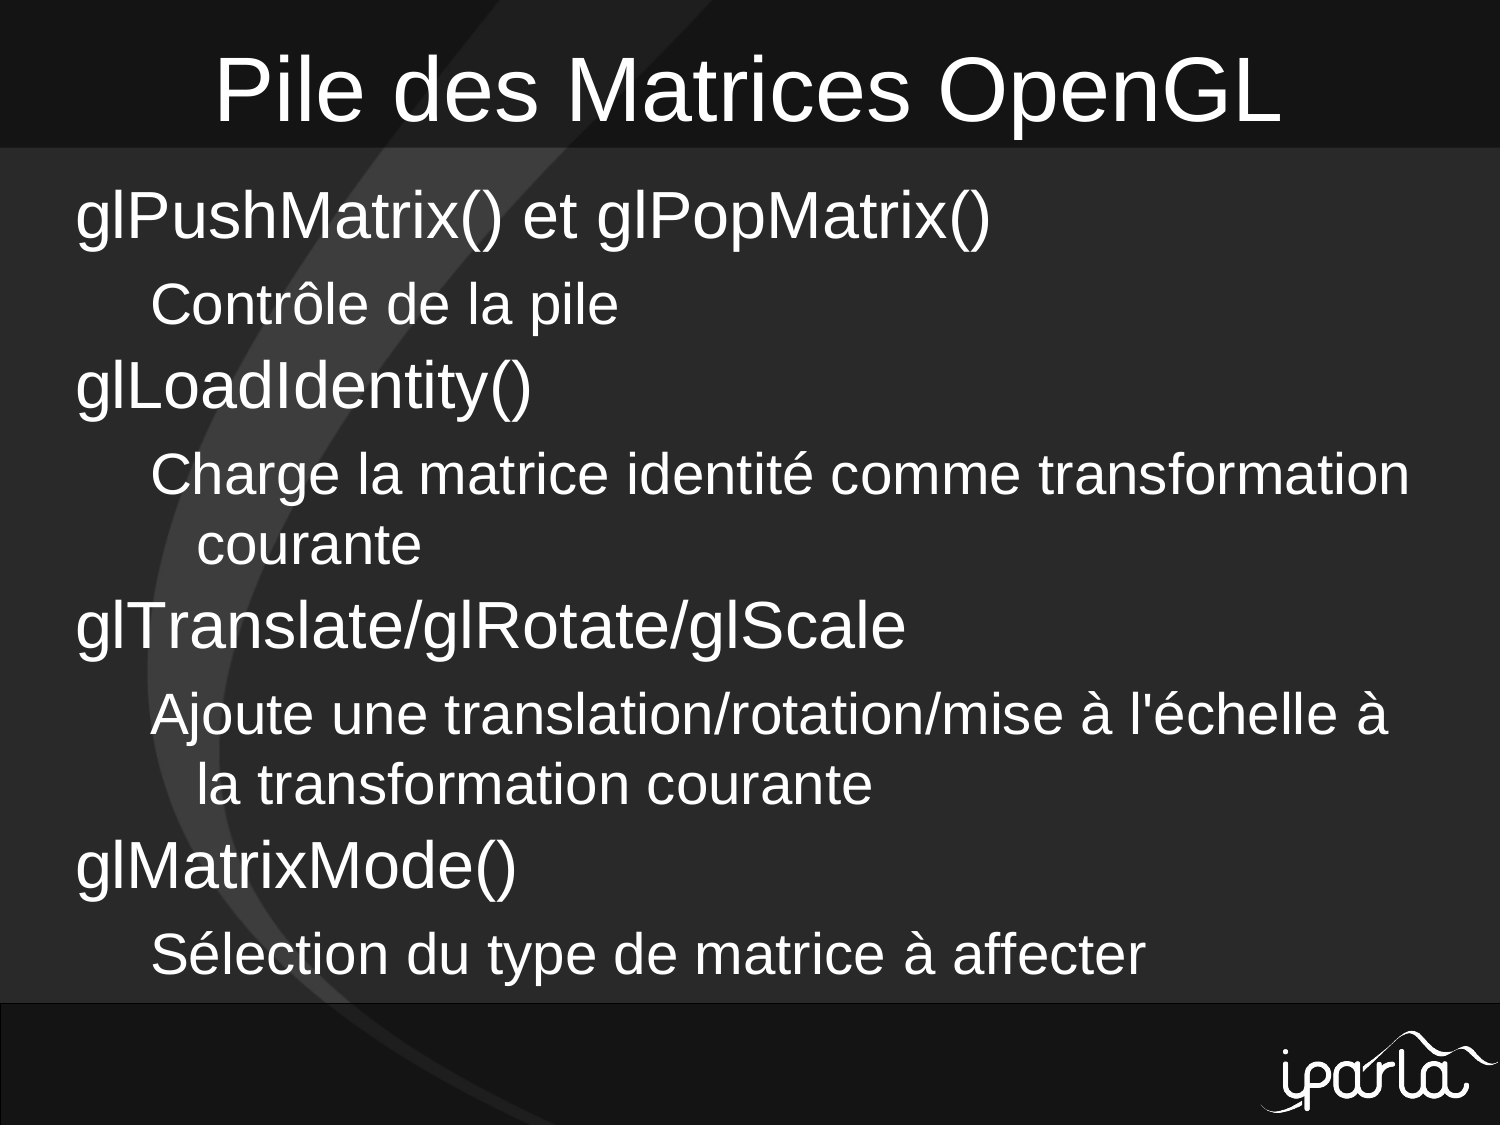

# Pile des Matrices OpenGL
glPushMatrix() et glPopMatrix()
Contrôle de la pile
glLoadIdentity()
Charge la matrice identité comme transformation courante
glTranslate/glRotate/glScale
Ajoute une translation/rotation/mise à l'échelle à la transformation courante
glMatrixMode()
Sélection du type de matrice à affecter